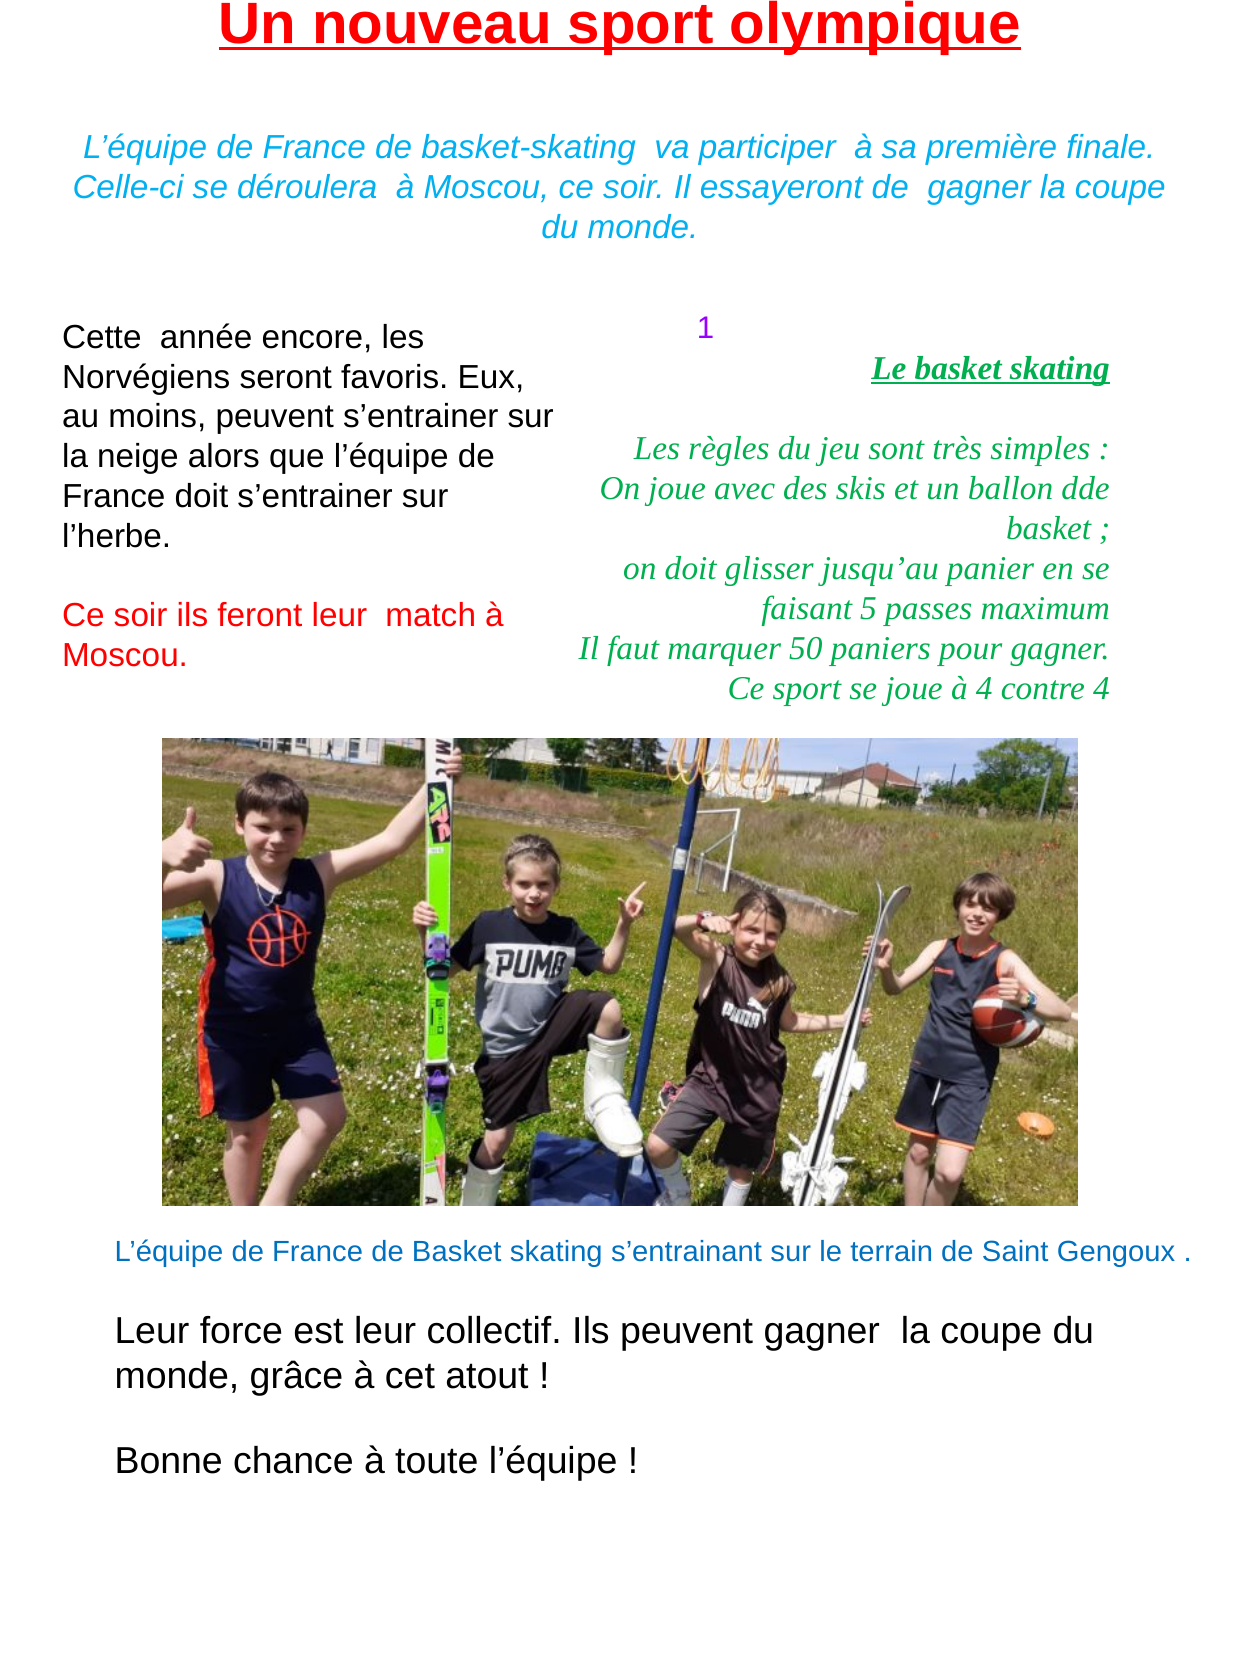

# Un nouveau sport olympique L’équipe de France de basket-skating va participer à sa première finale. Celle-ci se déroulera à Moscou, ce soir. Il essayeront de gagner la coupe du monde.
1
Cette année encore, les Norvégiens seront favoris. Eux, au moins, peuvent s’entrainer sur la neige alors que l’équipe de France doit s’entrainer sur l’herbe.
Ce soir ils feront leur match à Moscou.
Le basket skating
Les règles du jeu sont très simples :
On joue avec des skis et un ballon dde basket ;
on doit glisser jusqu’au panier en se faisant 5 passes maximum
Il faut marquer 50 paniers pour gagner.
Ce sport se joue à 4 contre 4
L’équipe de France de Basket skating s’entrainant sur le terrain de Saint Gengoux .
Leur force est leur collectif. Ils peuvent gagner la coupe du monde, grâce à cet atout !
Bonne chance à toute l’équipe !